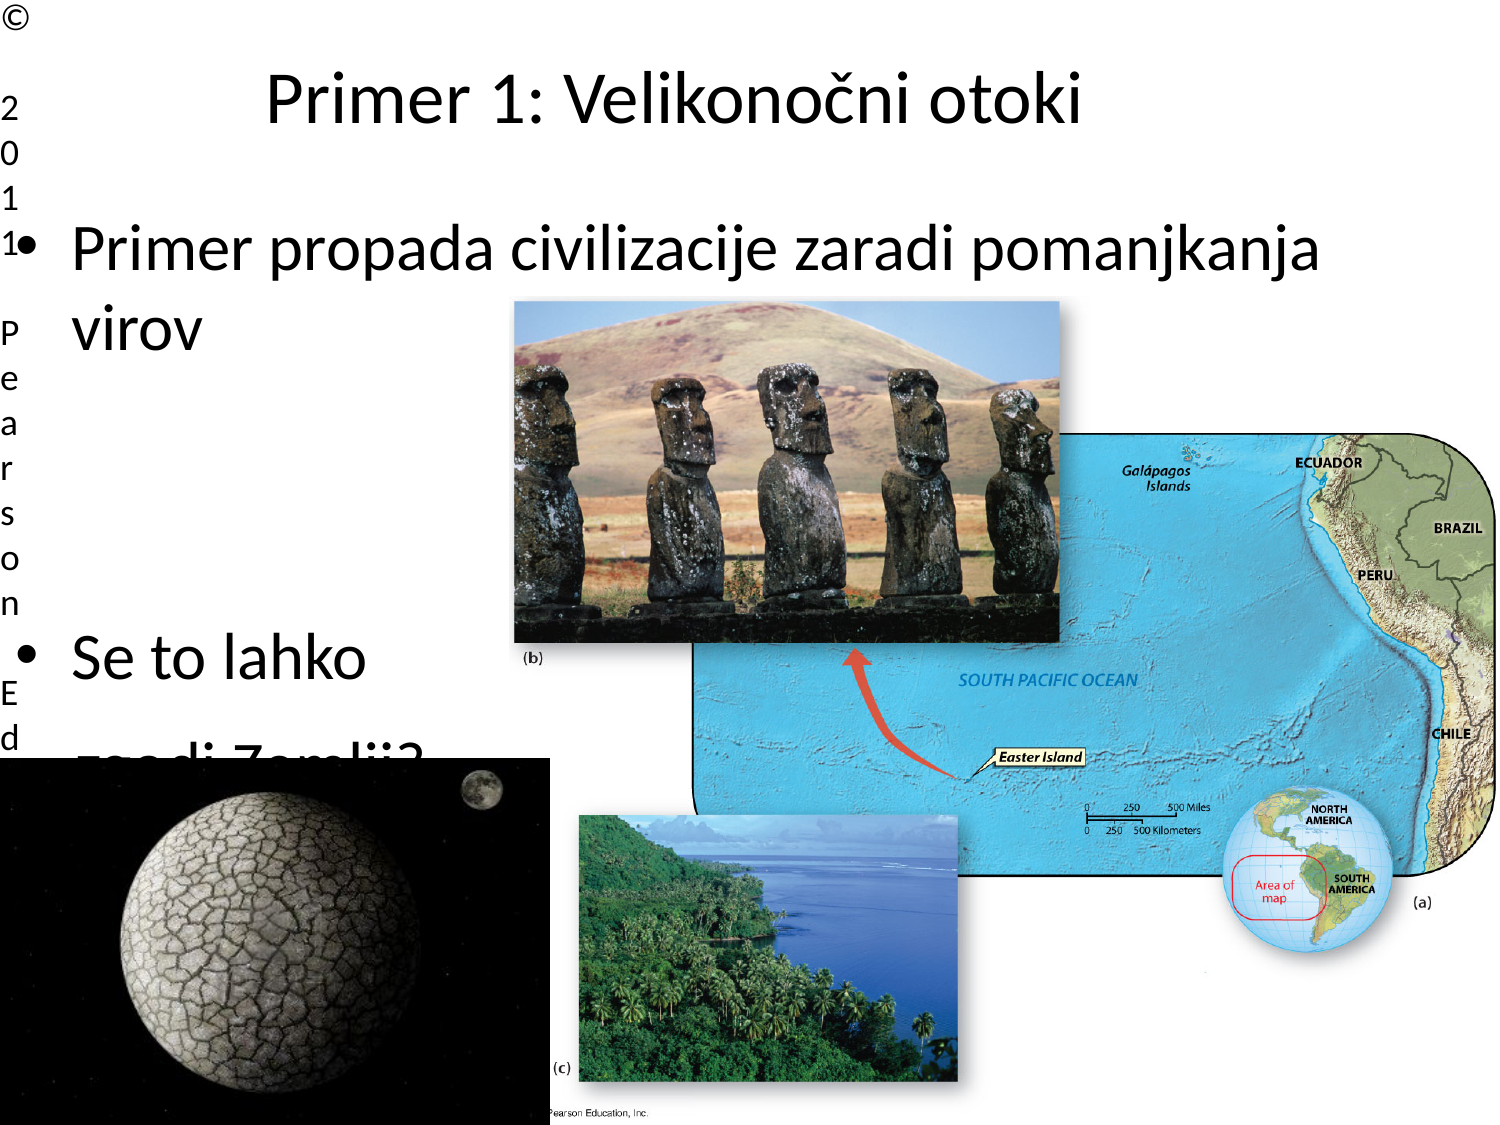

# Primer 1: Velikonočni otoki
© 2011 Pearson Education, Inc.
Primer propada civilizacije zaradi pomanjkanja virov
Se to lahko
 zgodi Zemlji?